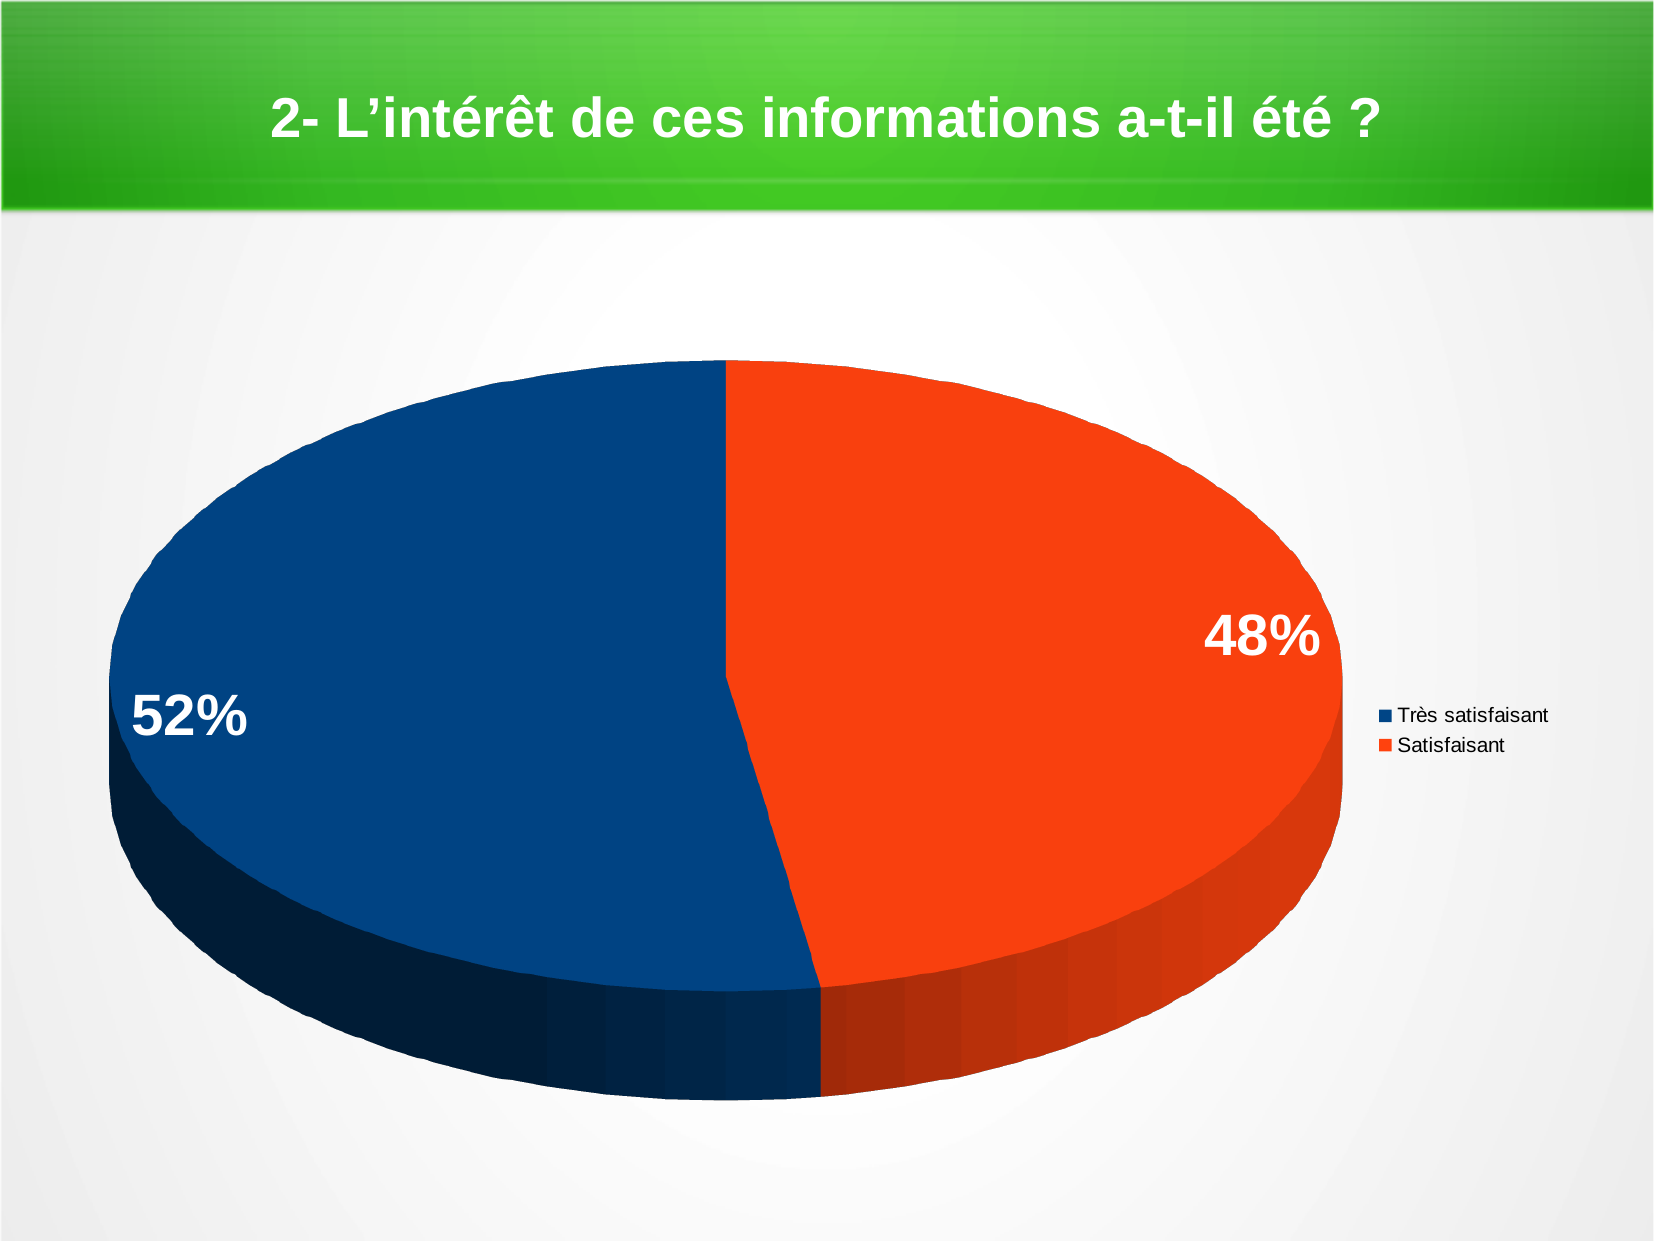

# 2- L’intérêt de ces informations a-t-il été ?
[unsupported chart]